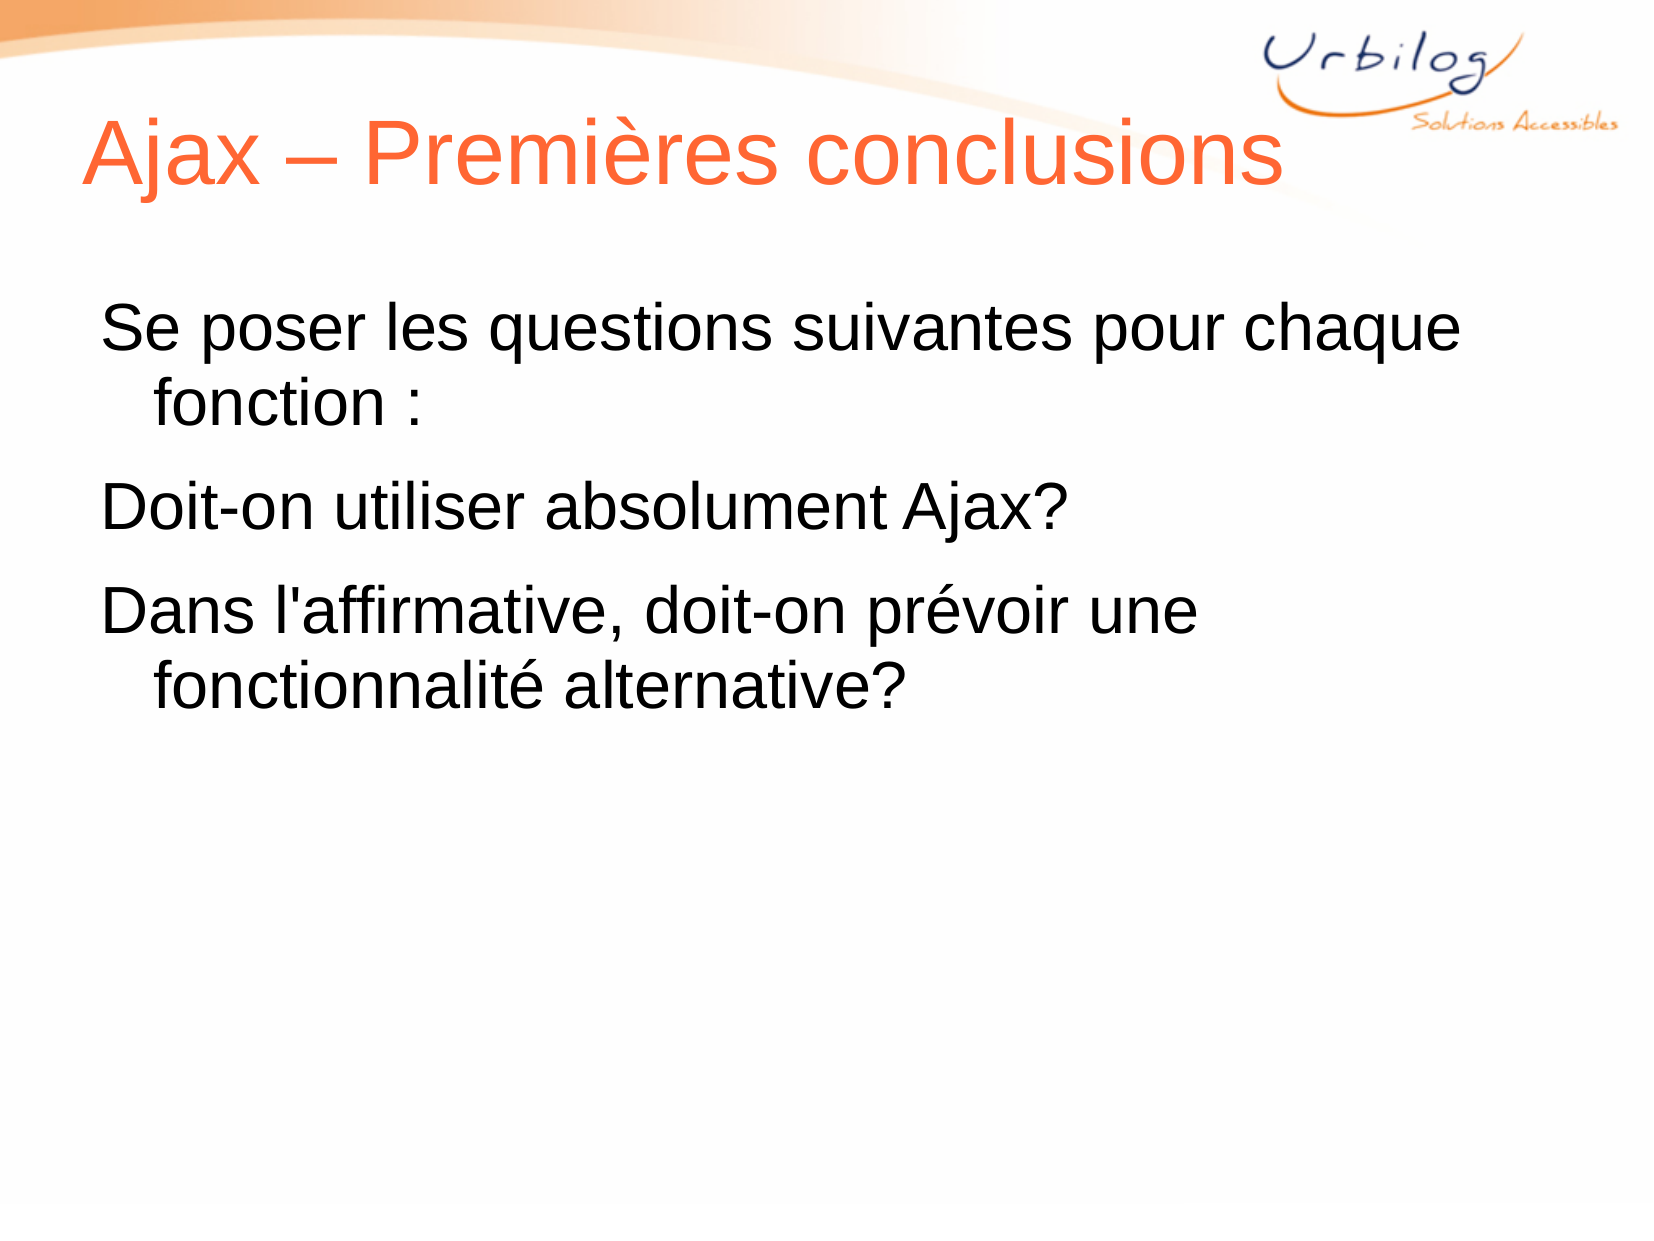

# Ajax – Premières conclusions
Se poser les questions suivantes pour chaque fonction :
Doit-on utiliser absolument Ajax?
Dans l'affirmative, doit-on prévoir une fonctionnalité alternative?